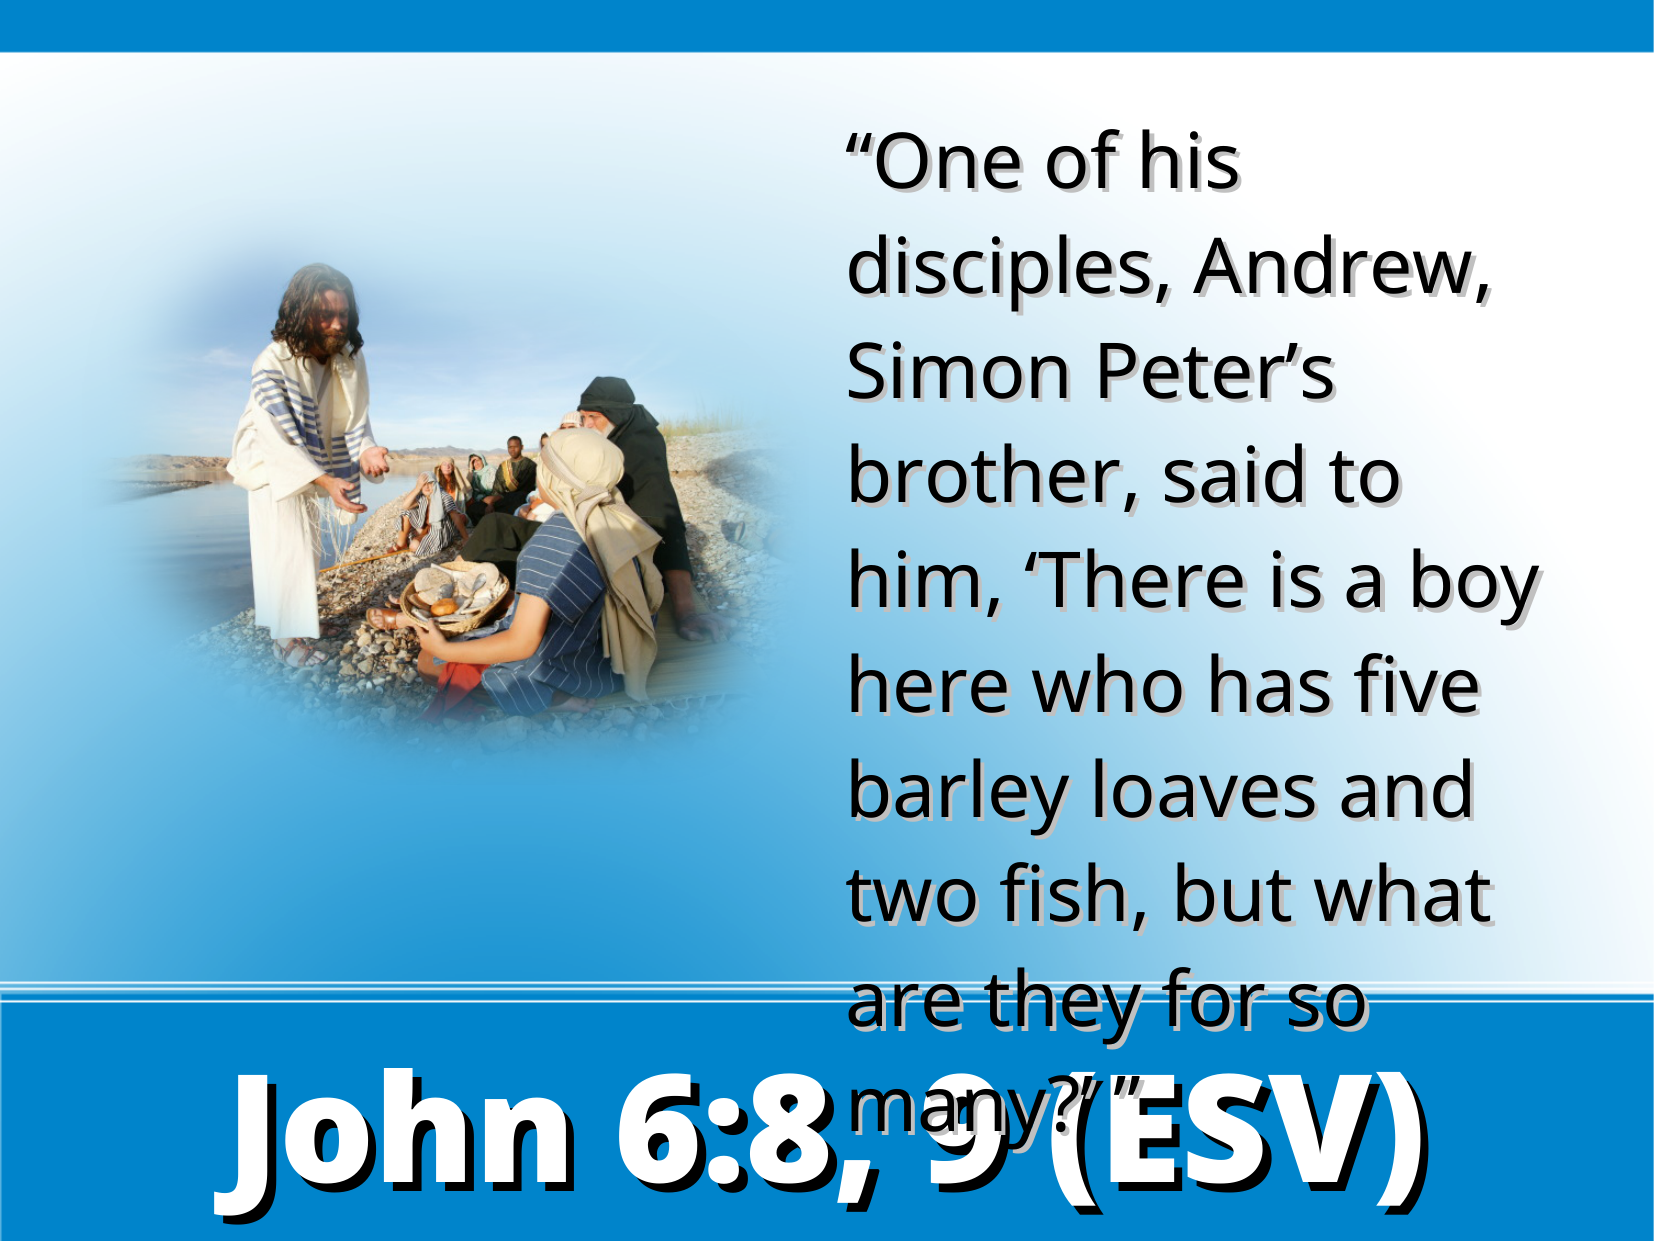

“One of his disciples, Andrew, Simon Peter’s brother, said to him, ‘There is a boy here who has five barley loaves and two fish, but what are they for so many?’ ”
# John 6:8, 9 (ESV)